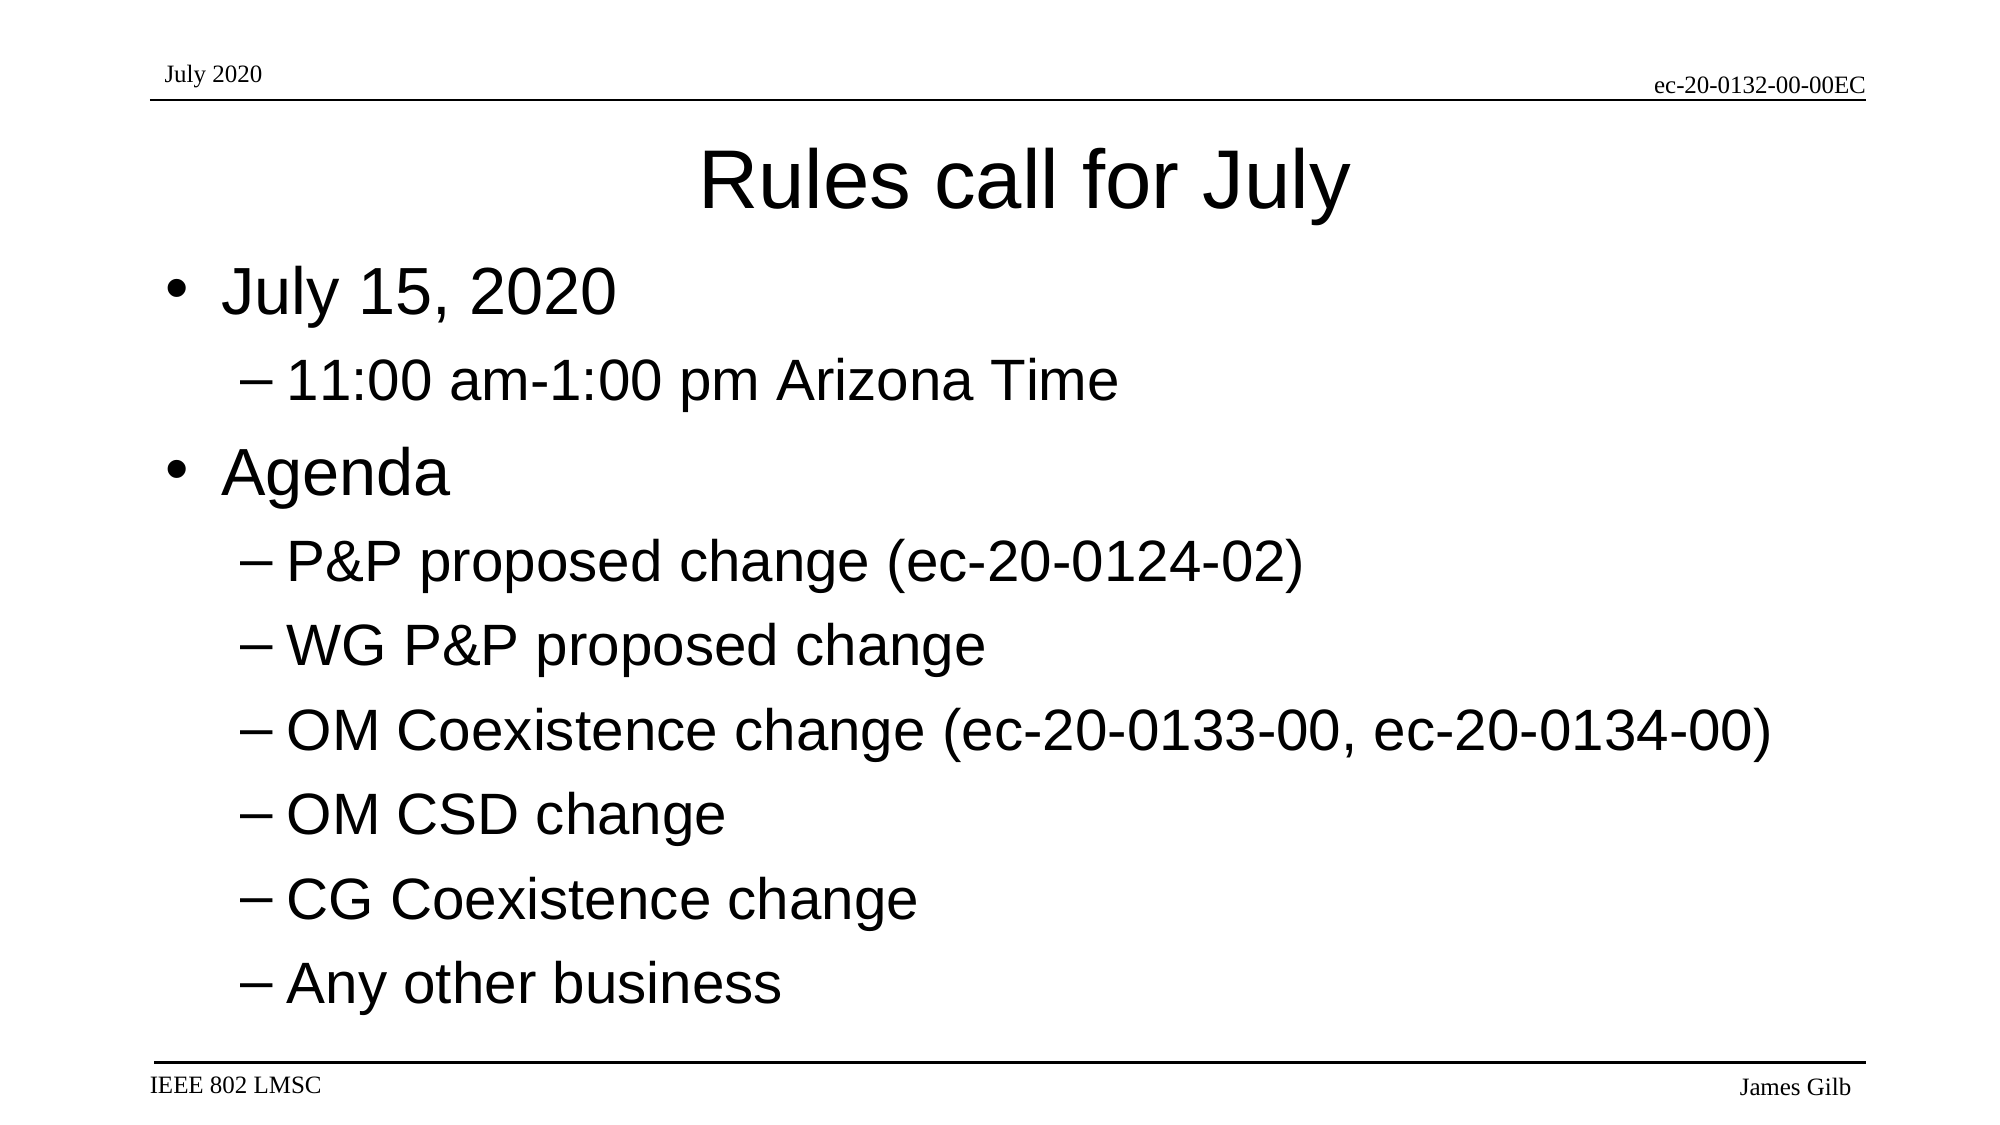

# Rules call for July
July 15, 2020
11:00 am-1:00 pm Arizona Time
Agenda
P&P proposed change (ec-20-0124-02)
WG P&P proposed change
OM Coexistence change (ec-20-0133-00, ec-20-0134-00)
OM CSD change
CG Coexistence change
Any other business